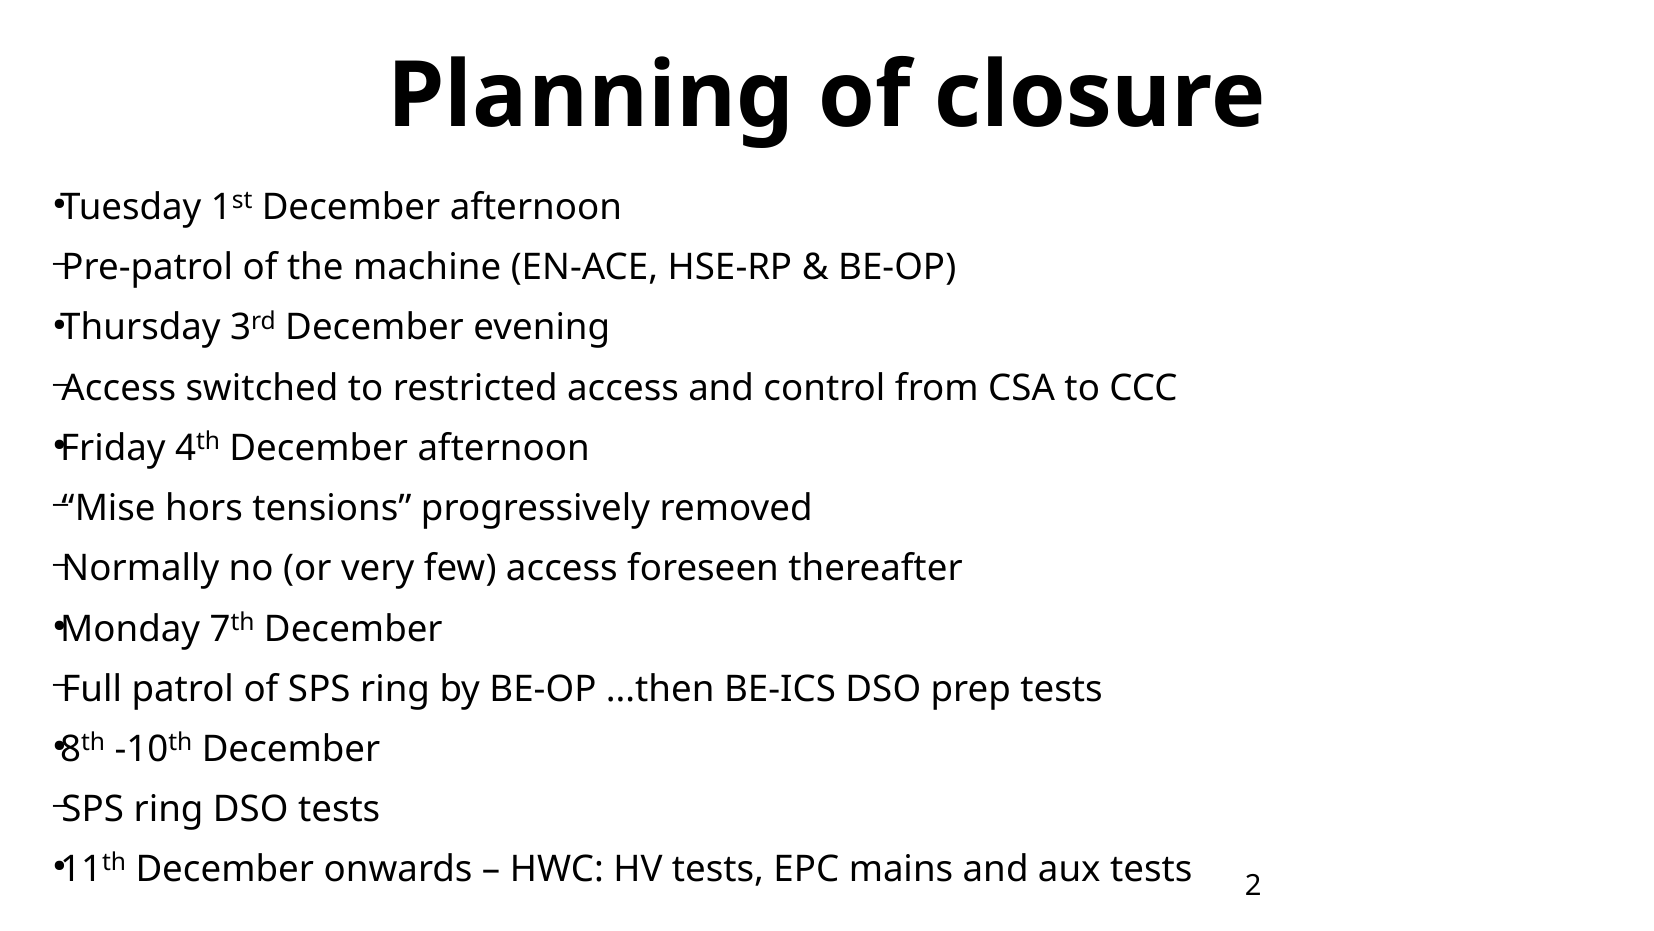

# Planning of closure
Tuesday 1st December afternoon
Pre-patrol of the machine (EN-ACE, HSE-RP & BE-OP)
Thursday 3rd December evening
Access switched to restricted access and control from CSA to CCC
Friday 4th December afternoon
“Mise hors tensions” progressively removed
Normally no (or very few) access foreseen thereafter
Monday 7th December
Full patrol of SPS ring by BE-OP ...then BE-ICS DSO prep tests
8th -10th December
SPS ring DSO tests
11th December onwards – HWC: HV tests, EPC mains and aux tests
1